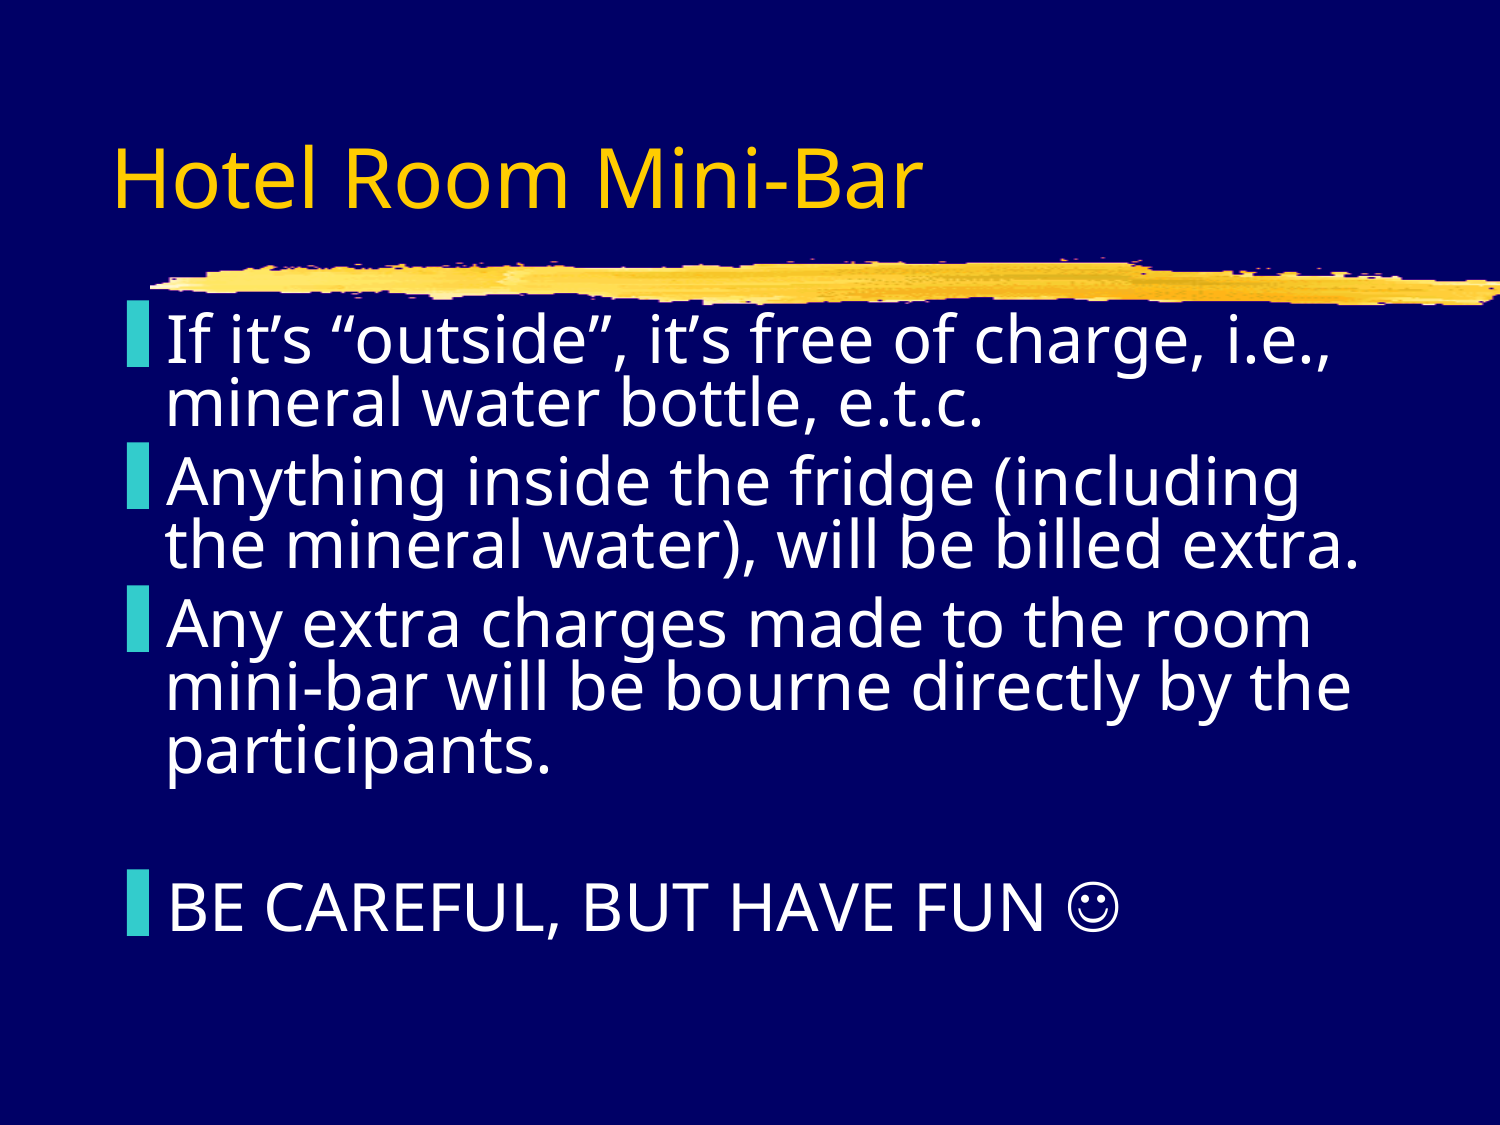

# Hotel Room Mini-Bar
If it’s “outside”, it’s free of charge, i.e., mineral water bottle, e.t.c.
Anything inside the fridge (including the mineral water), will be billed extra.
Any extra charges made to the room mini-bar will be bourne directly by the participants.
BE CAREFUL, BUT HAVE FUN 